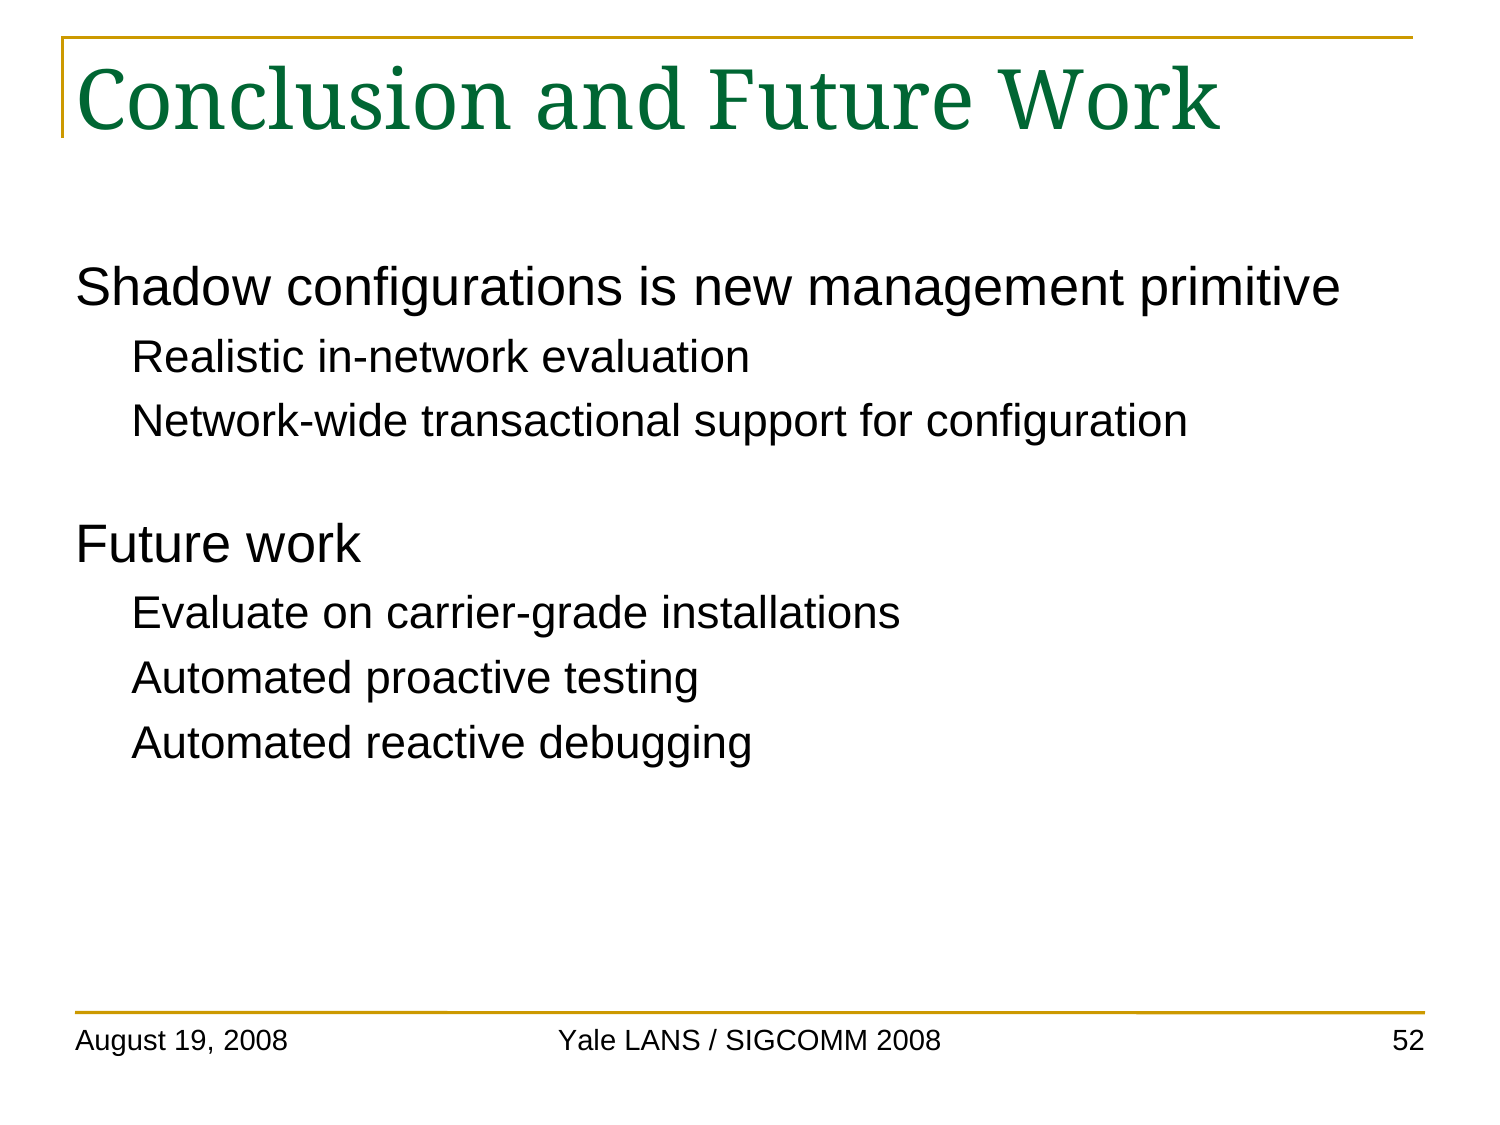

# Conclusion and Future Work
Shadow configurations is new management primitive
Realistic in-network evaluation
Network-wide transactional support for configuration
Future work
Evaluate on carrier-grade installations
Automated proactive testing
Automated reactive debugging
August 19, 2008
Yale LANS / SIGCOMM 2008
52